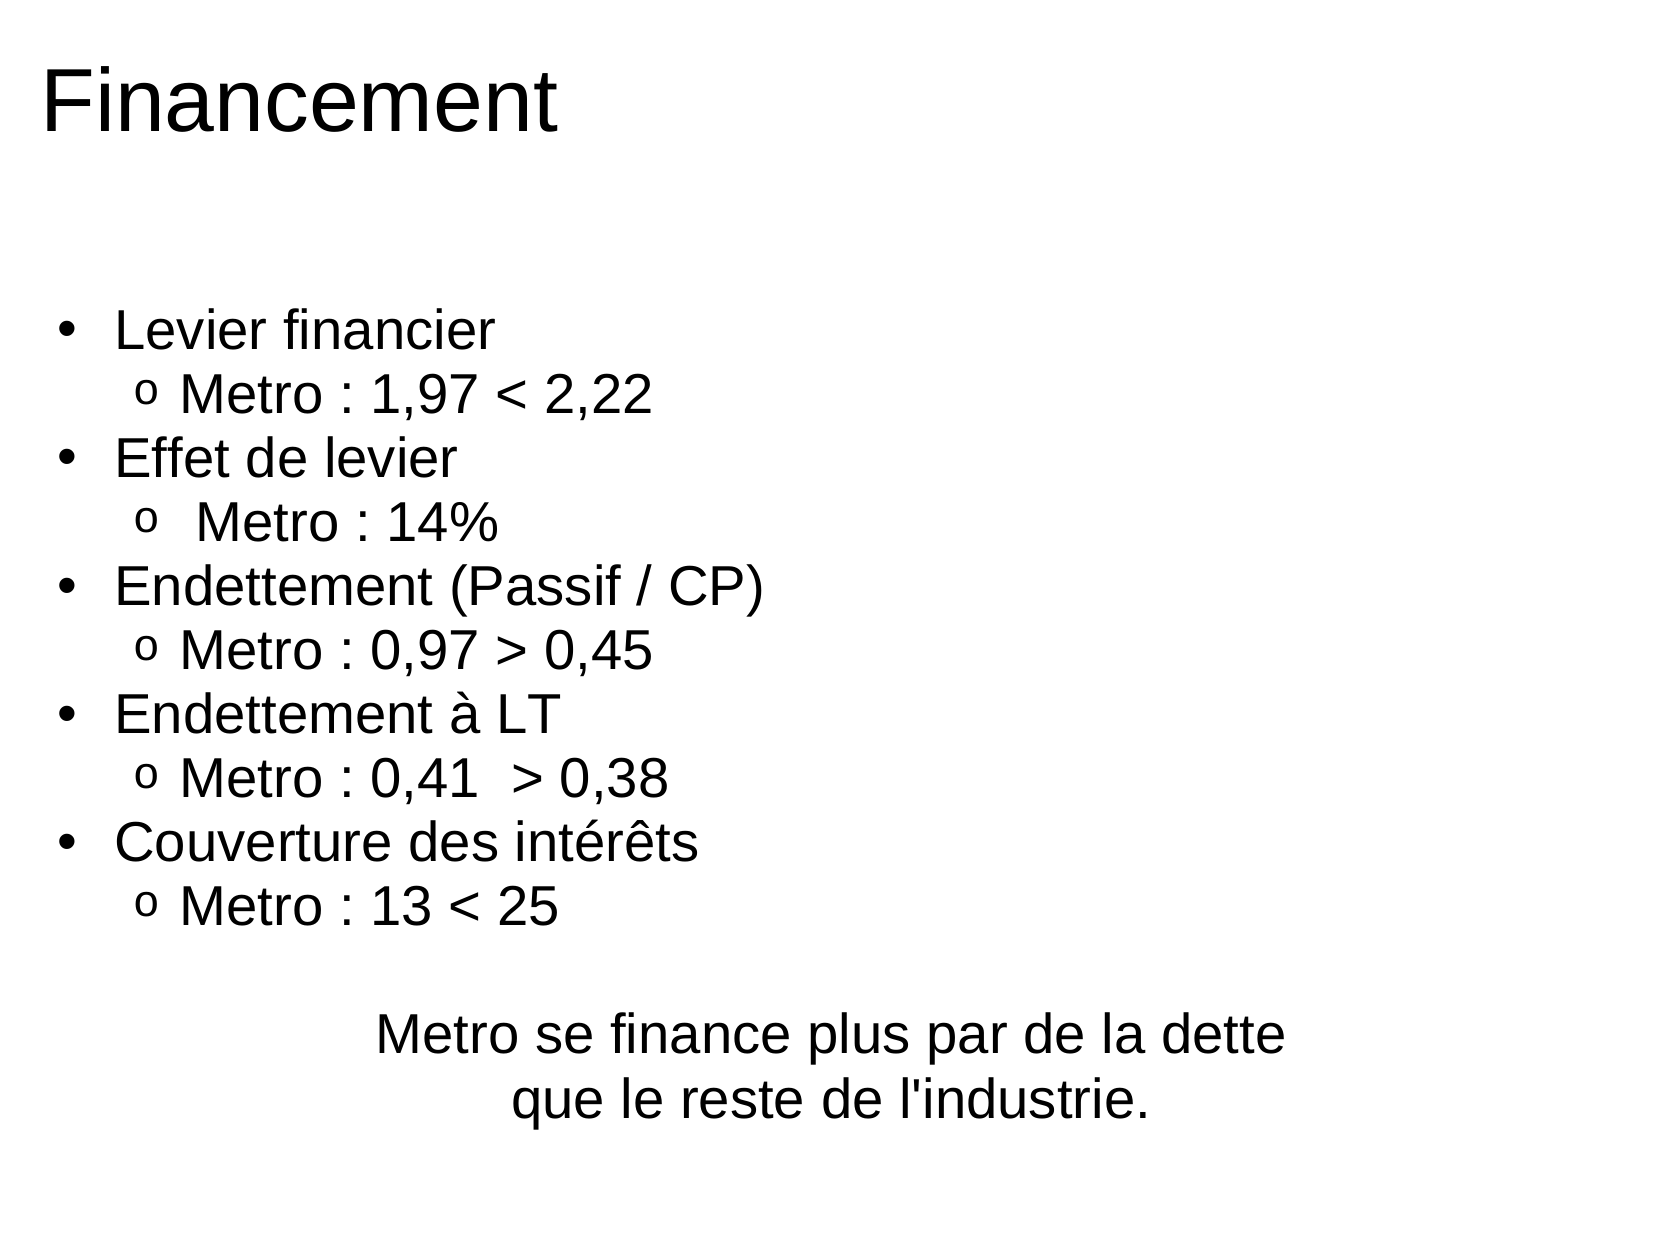

# Financement
Levier financier
Metro : 1,97 < 2,22
Effet de levier
 Metro : 14%
Endettement (Passif / CP)
Metro : 0,97 > 0,45
Endettement à LT
Metro : 0,41  > 0,38
Couverture des intérêts
Metro : 13 < 25
Metro se finance plus par de la dette
que le reste de l'industrie.